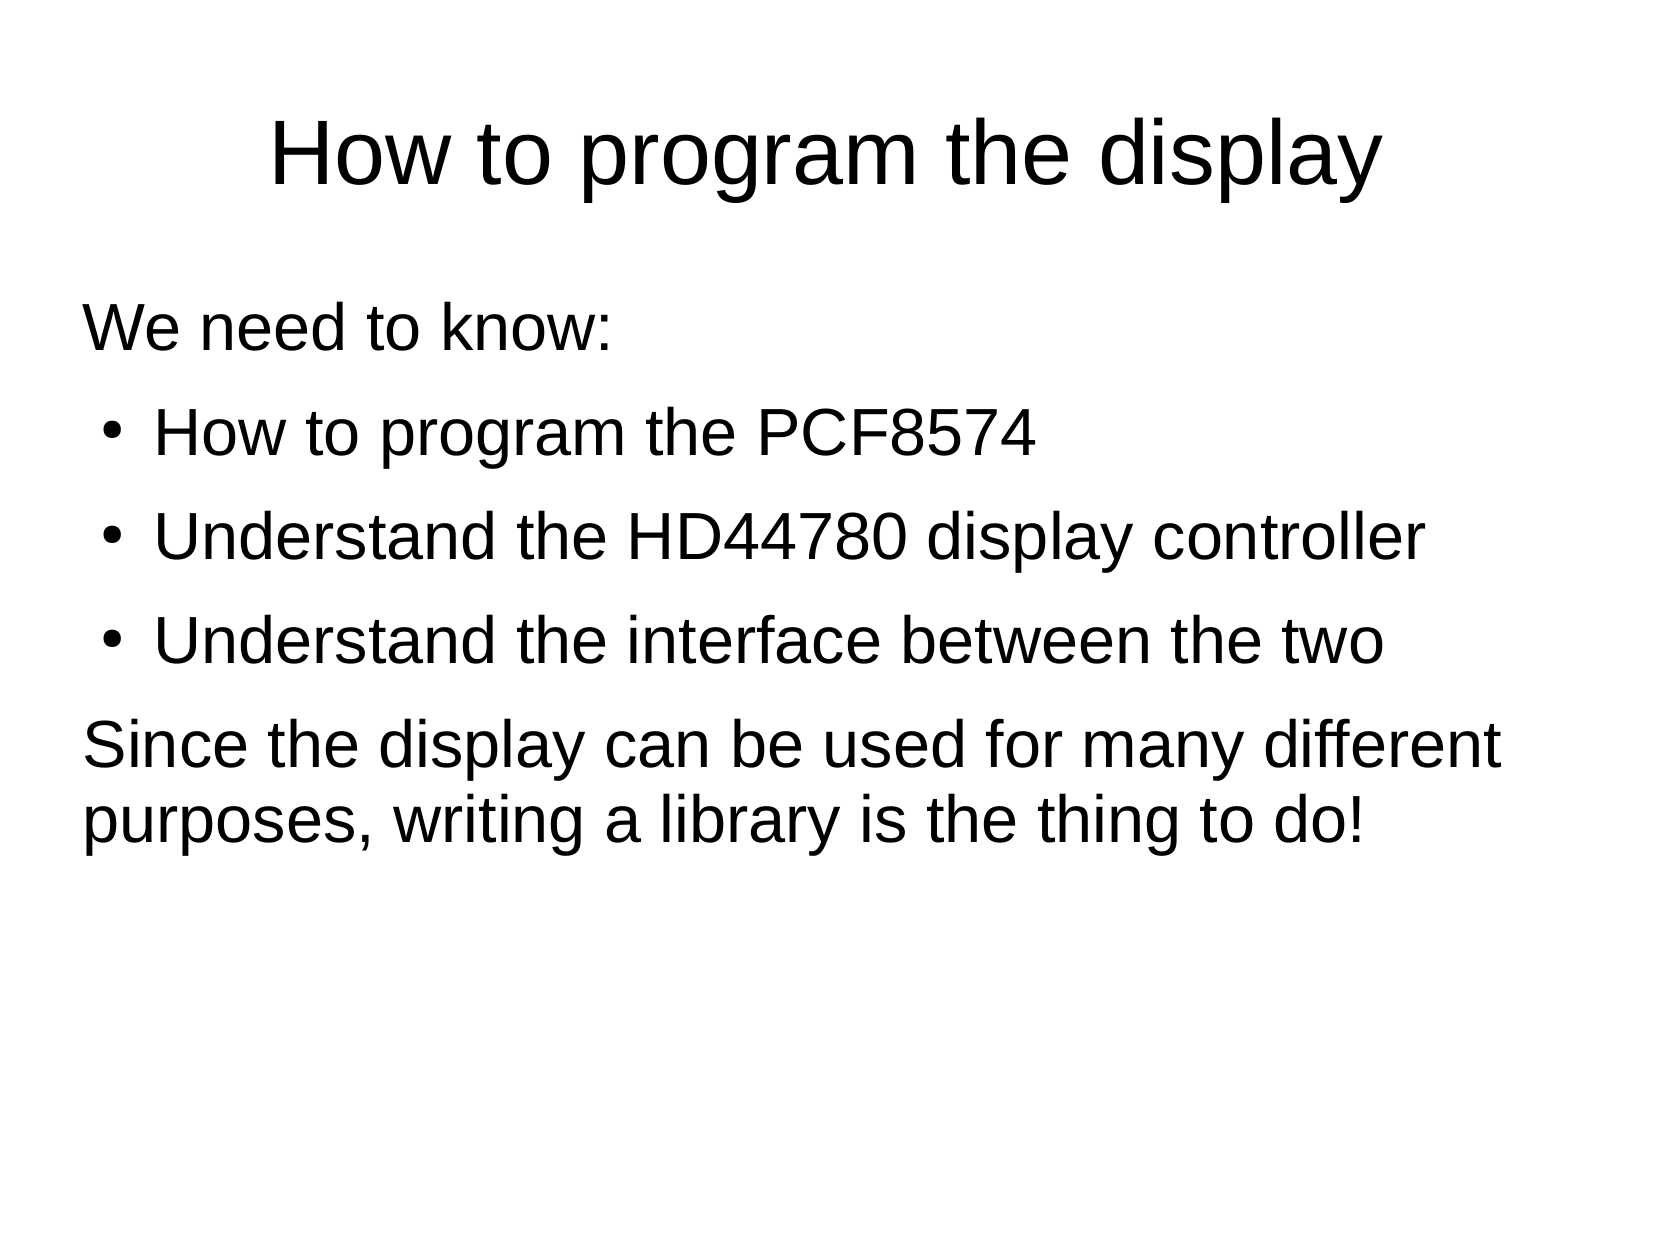

# How to program the display
We need to know:
How to program the PCF8574
Understand the HD44780 display controller
Understand the interface between the two
Since the display can be used for many different purposes, writing a library is the thing to do!